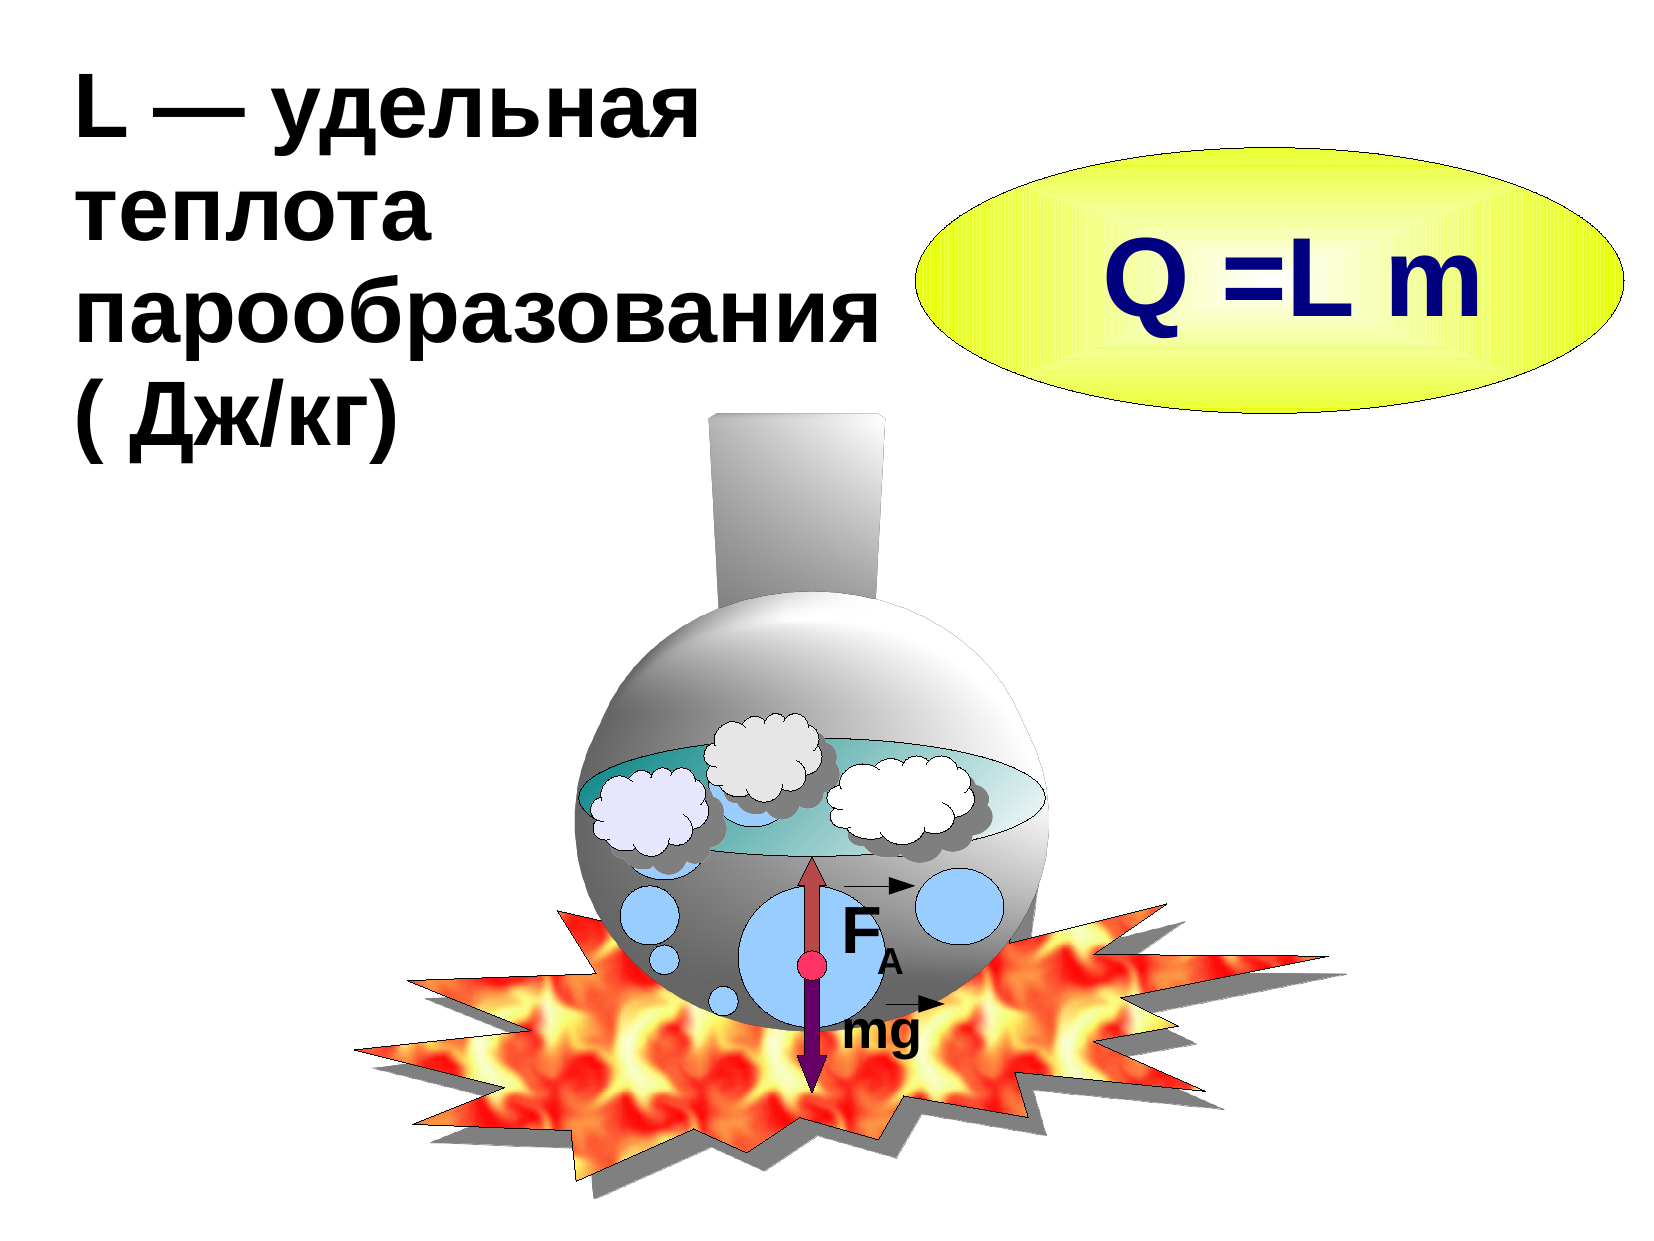

L — удельная теплота парообразования ( Дж/кг)
Q =L m
F
А
mg